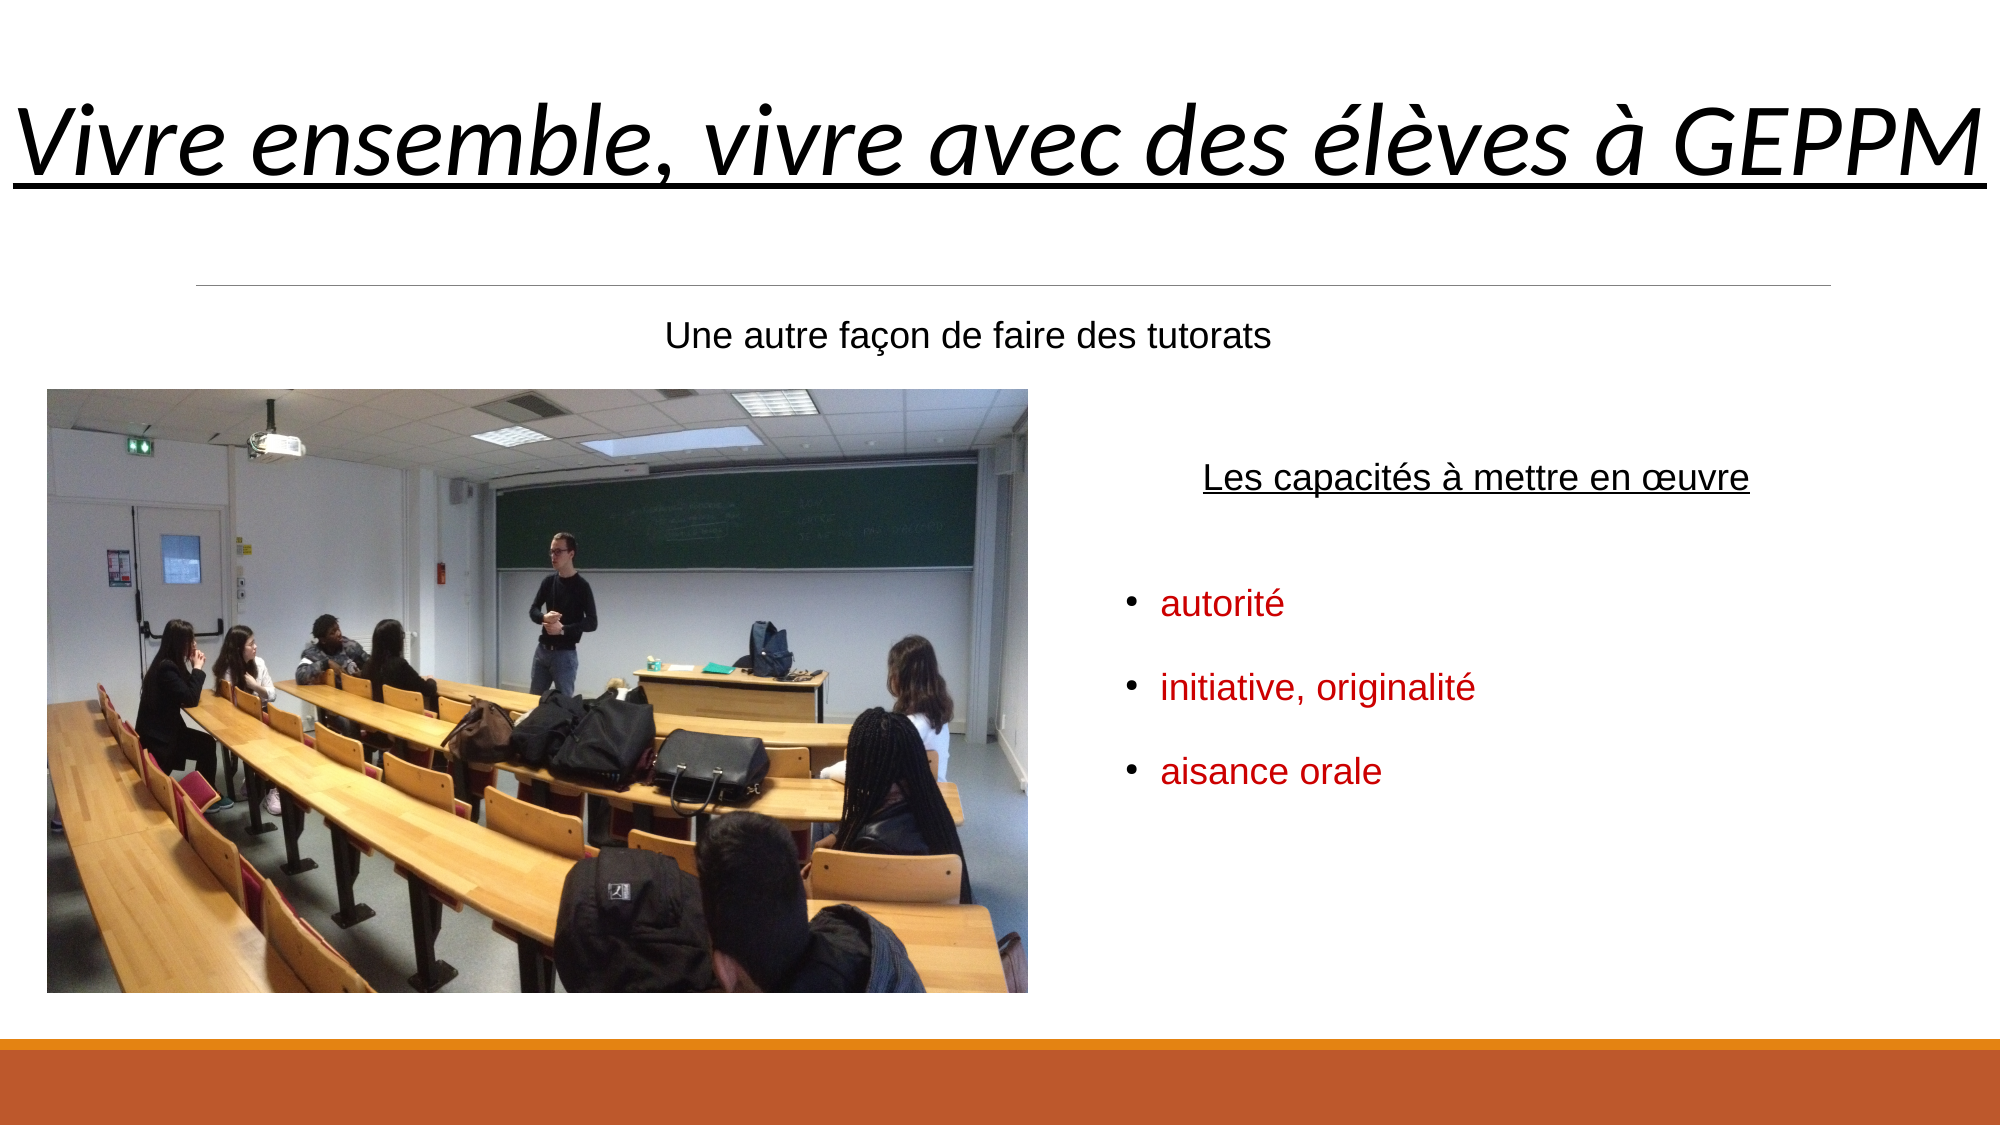

Vivre ensemble, vivre avec des élèves à GEPPM
Une autre façon de faire des tutorats
Les capacités à mettre en œuvre
autorité
initiative, originalité
aisance orale